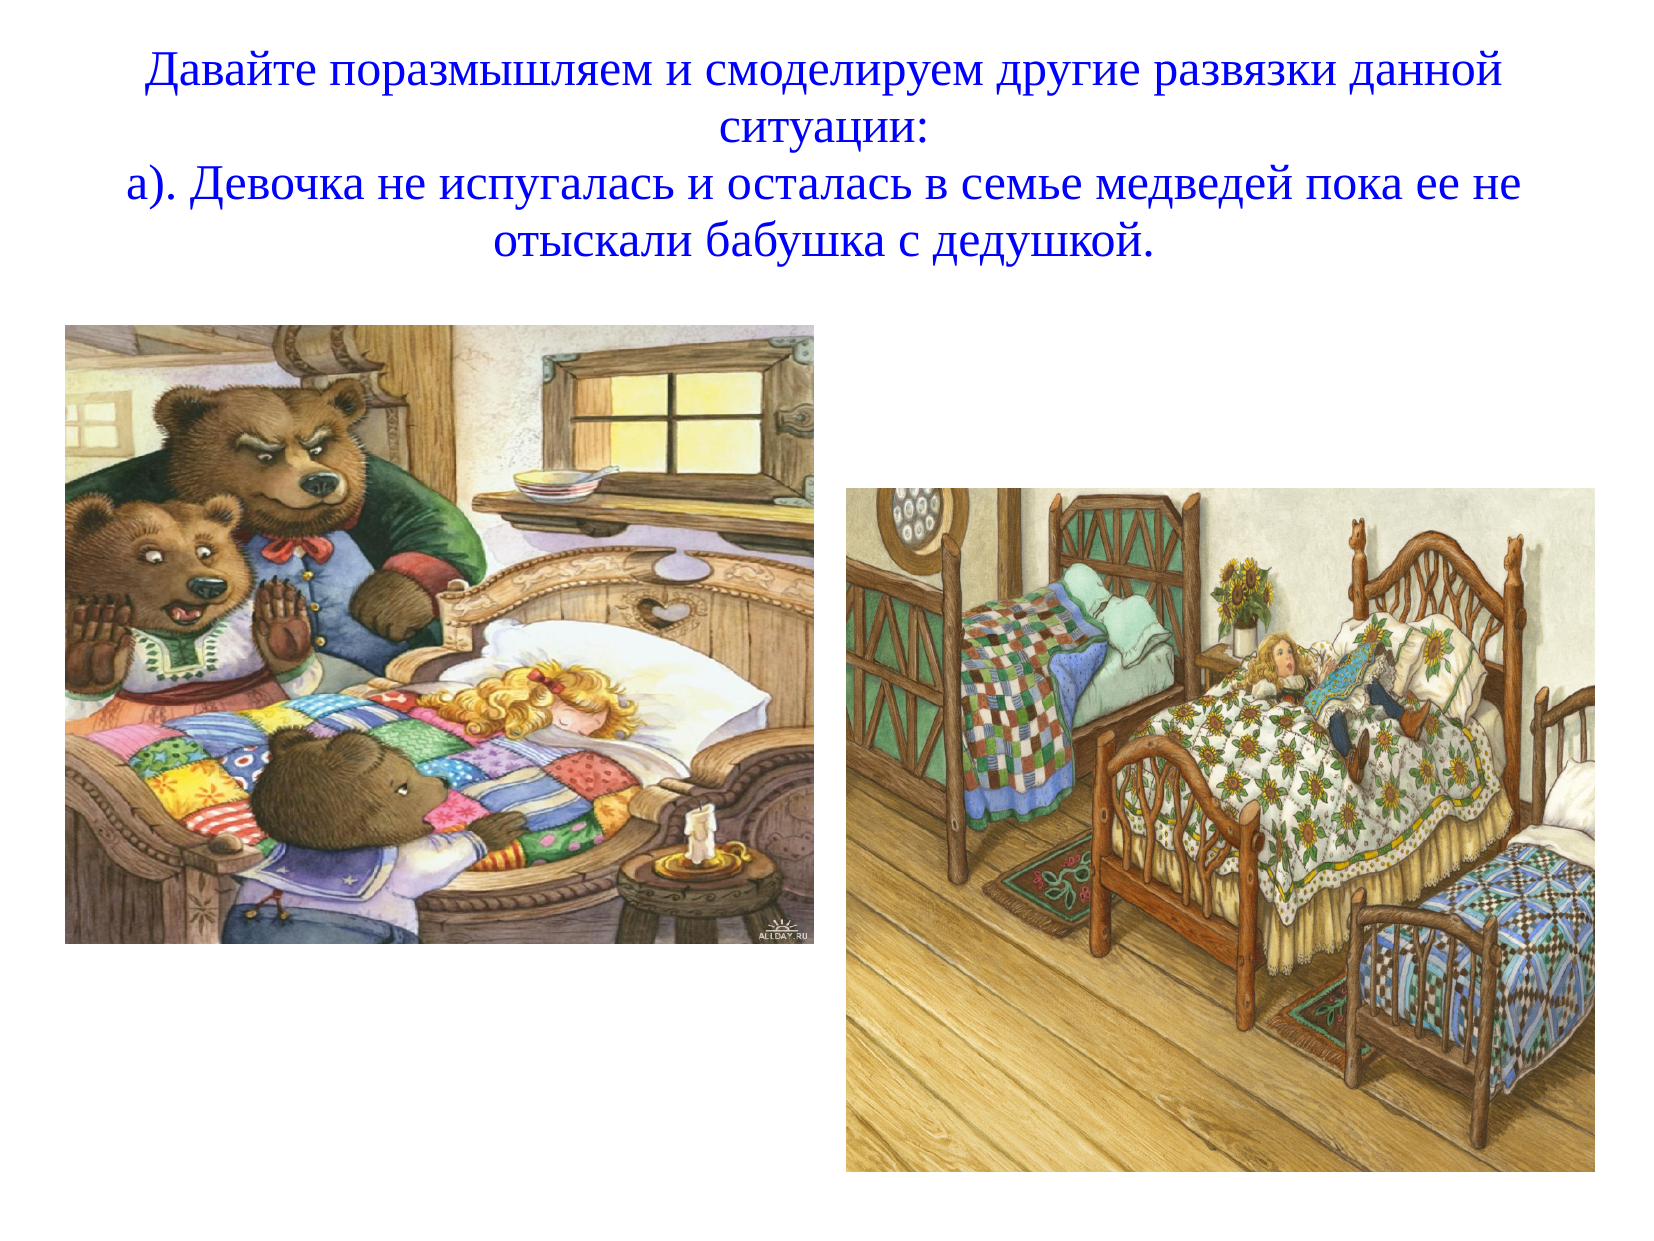

# Давайте поразмышляем и смоделируем другие развязки данной ситуации: а). Девочка не испугалась и осталась в семье медведей пока ее не отыскали бабушка с дедушкой.